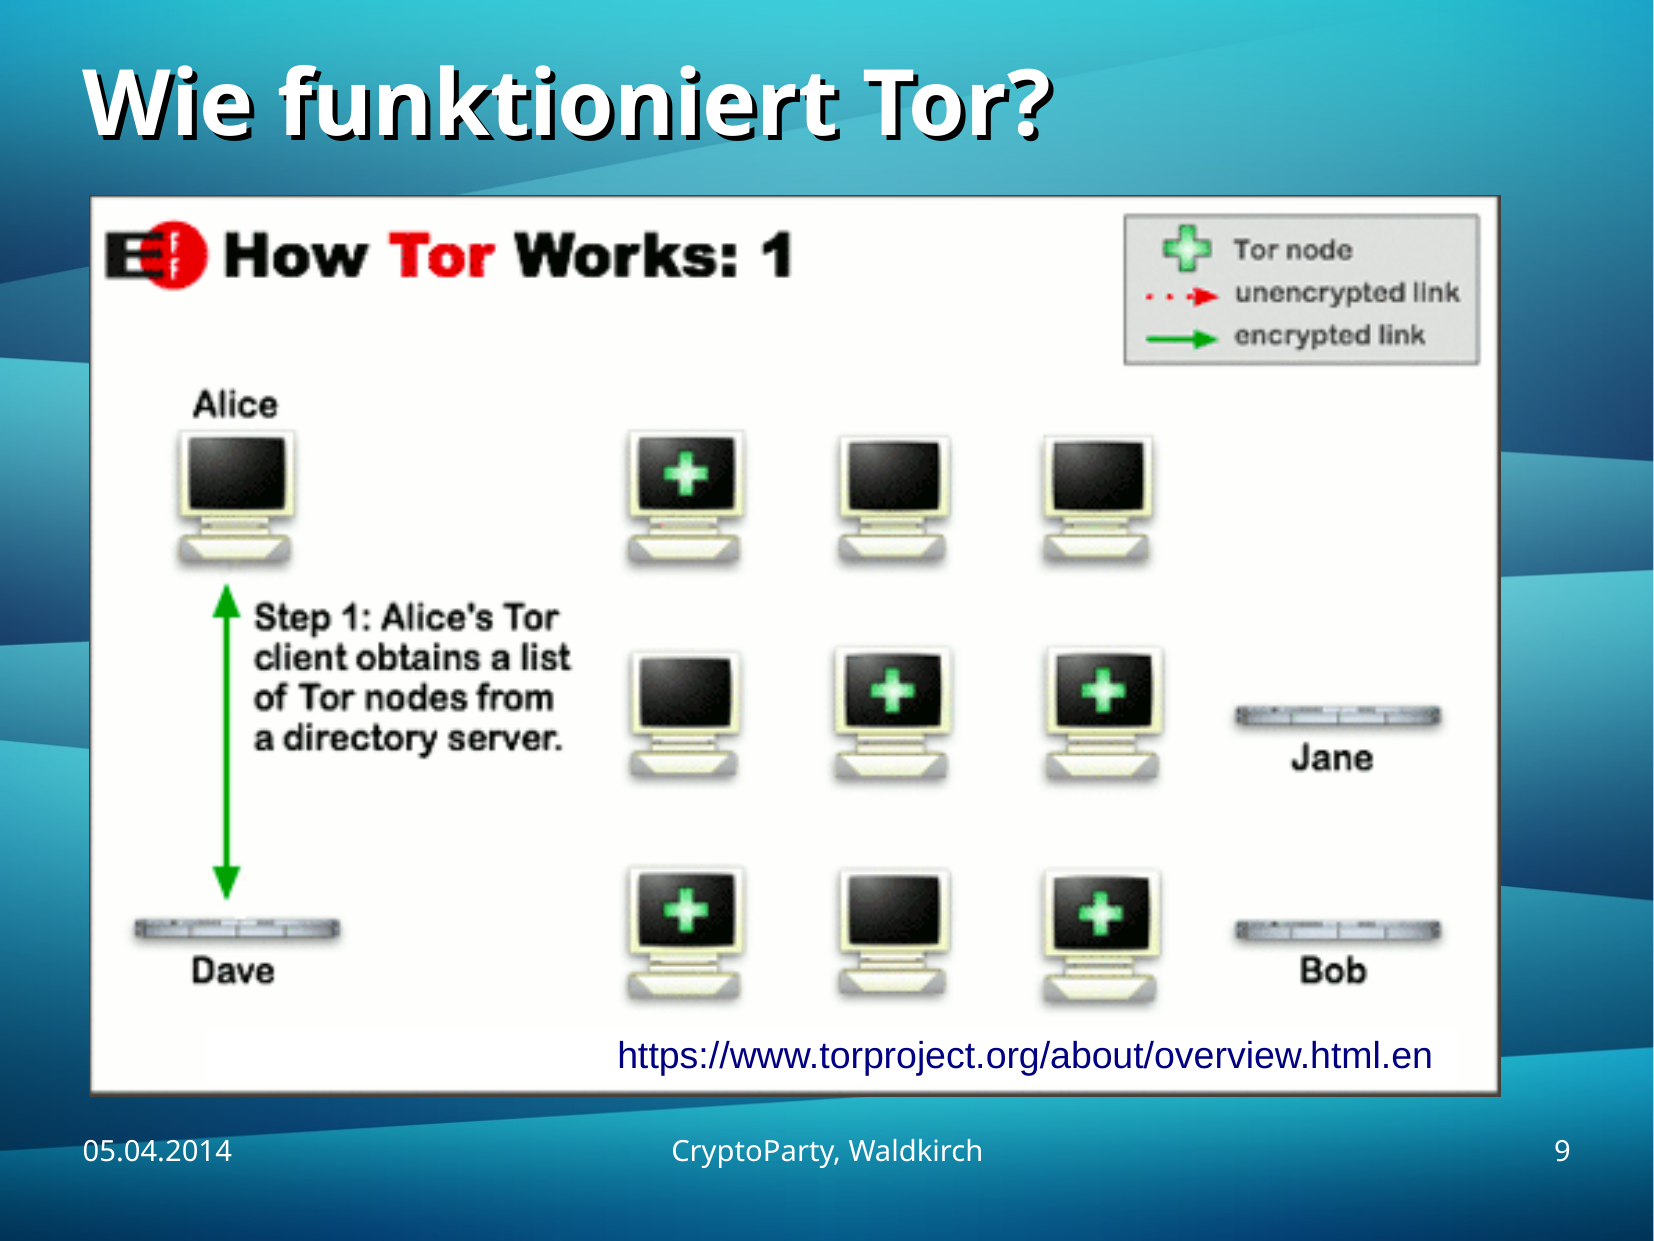

# Wie funktioniert Tor?
https://www.torproject.org/about/overview.html.en
05.04.2014
CryptoParty, Waldkirch
9